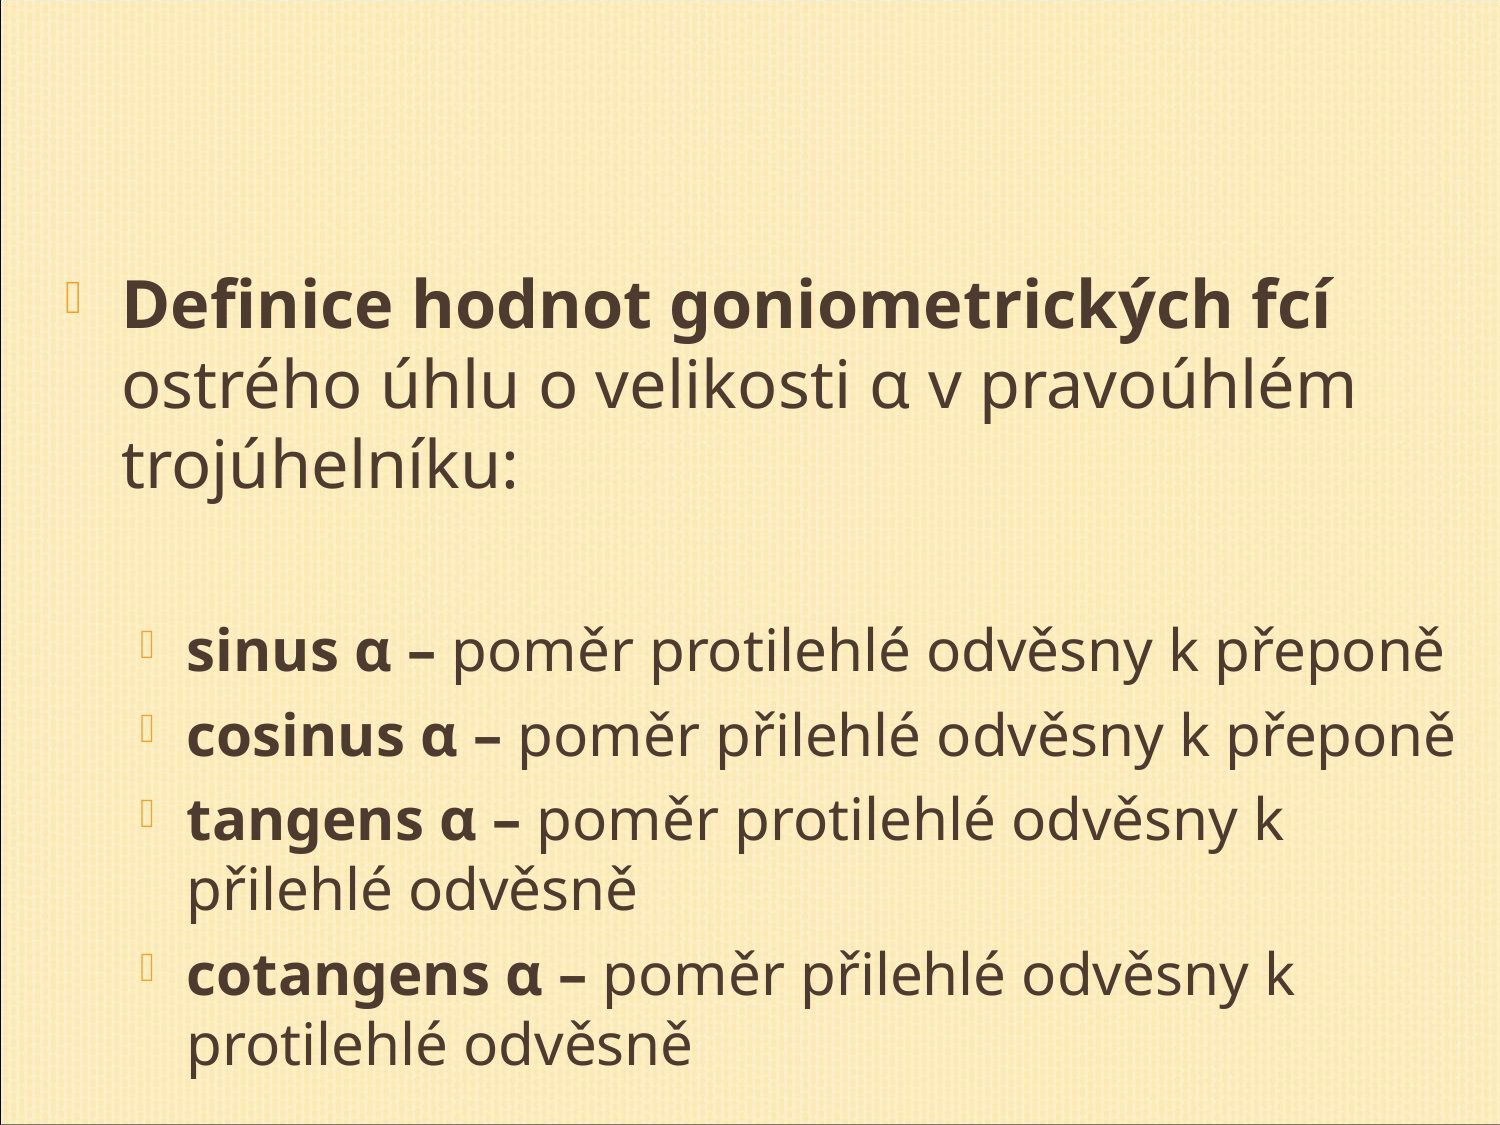

# Definice hodnot goniometrických fcí ostrého úhlu o velikosti α v pravoúhlém trojúhelníku:
sinus α – poměr protilehlé odvěsny k přeponě
cosinus α – poměr přilehlé odvěsny k přeponě
tangens α – poměr protilehlé odvěsny k přilehlé odvěsně
cotangens α – poměr přilehlé odvěsny k protilehlé odvěsně